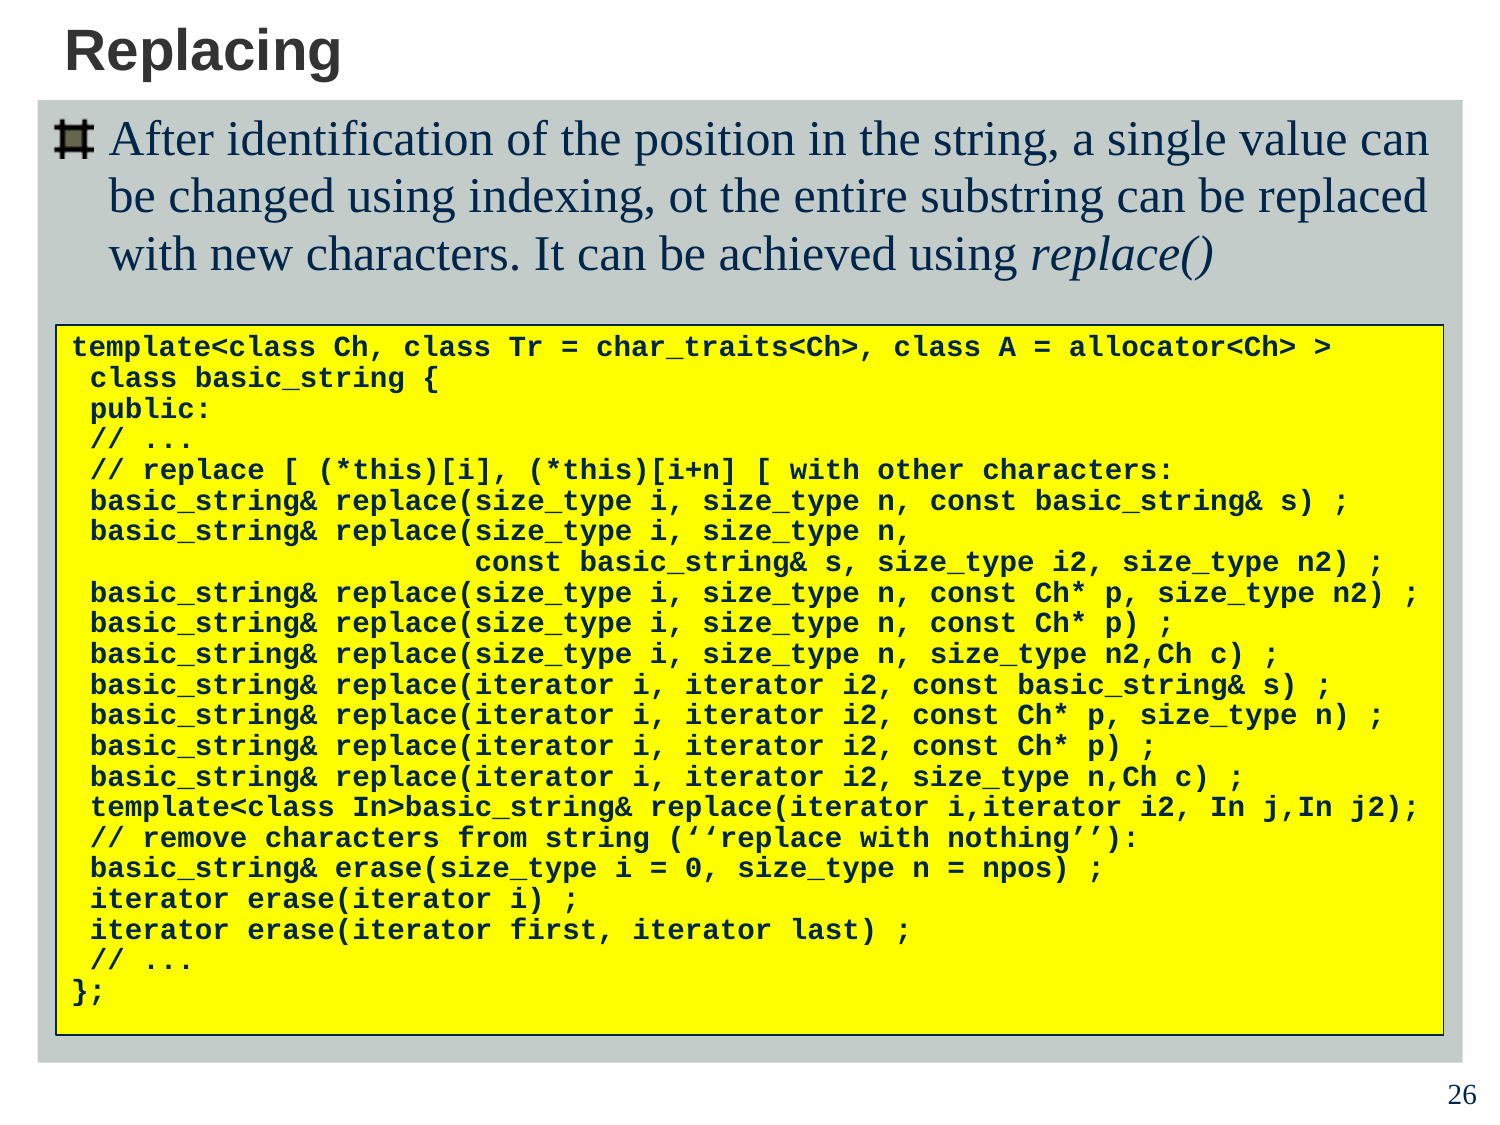

# Replacing
After identification of the position in the string, a single value can be changed using indexing, ot the entire substring can be replaced with new characters. It can be achieved using replace()
template<class Ch, class Tr = char_traits<Ch>, class A = allocator<Ch> >
	class basic_string {
	public:
	// ...
	// replace [ (*this)[i], (*this)[i+n] [ with other characters:
	basic_string& replace(size_type i, size_type n, const basic_string& s) ;
	basic_string& replace(size_type i, size_type n,
	 const basic_string& s, size_type i2, size_type n2) ;
	basic_string& replace(size_type i, size_type n, const Ch* p, size_type n2) ;
	basic_string& replace(size_type i, size_type n, const Ch* p) ;
	basic_string& replace(size_type i, size_type n, size_type n2,Ch c) ;
	basic_string& replace(iterator i, iterator i2, const basic_string& s) ;
	basic_string& replace(iterator i, iterator i2, const Ch* p, size_type n) ;
	basic_string& replace(iterator i, iterator i2, const Ch* p) ;
	basic_string& replace(iterator i, iterator i2, size_type n,Ch c) ;
	template<class In>basic_string& replace(iterator i,iterator i2, In j,In j2);
	// remove characters from string (‘‘replace with nothing’’):
	basic_string& erase(size_type i = 0, size_type n = npos) ;
	iterator erase(iterator i) ;
	iterator erase(iterator first, iterator last) ;
	// ...
};